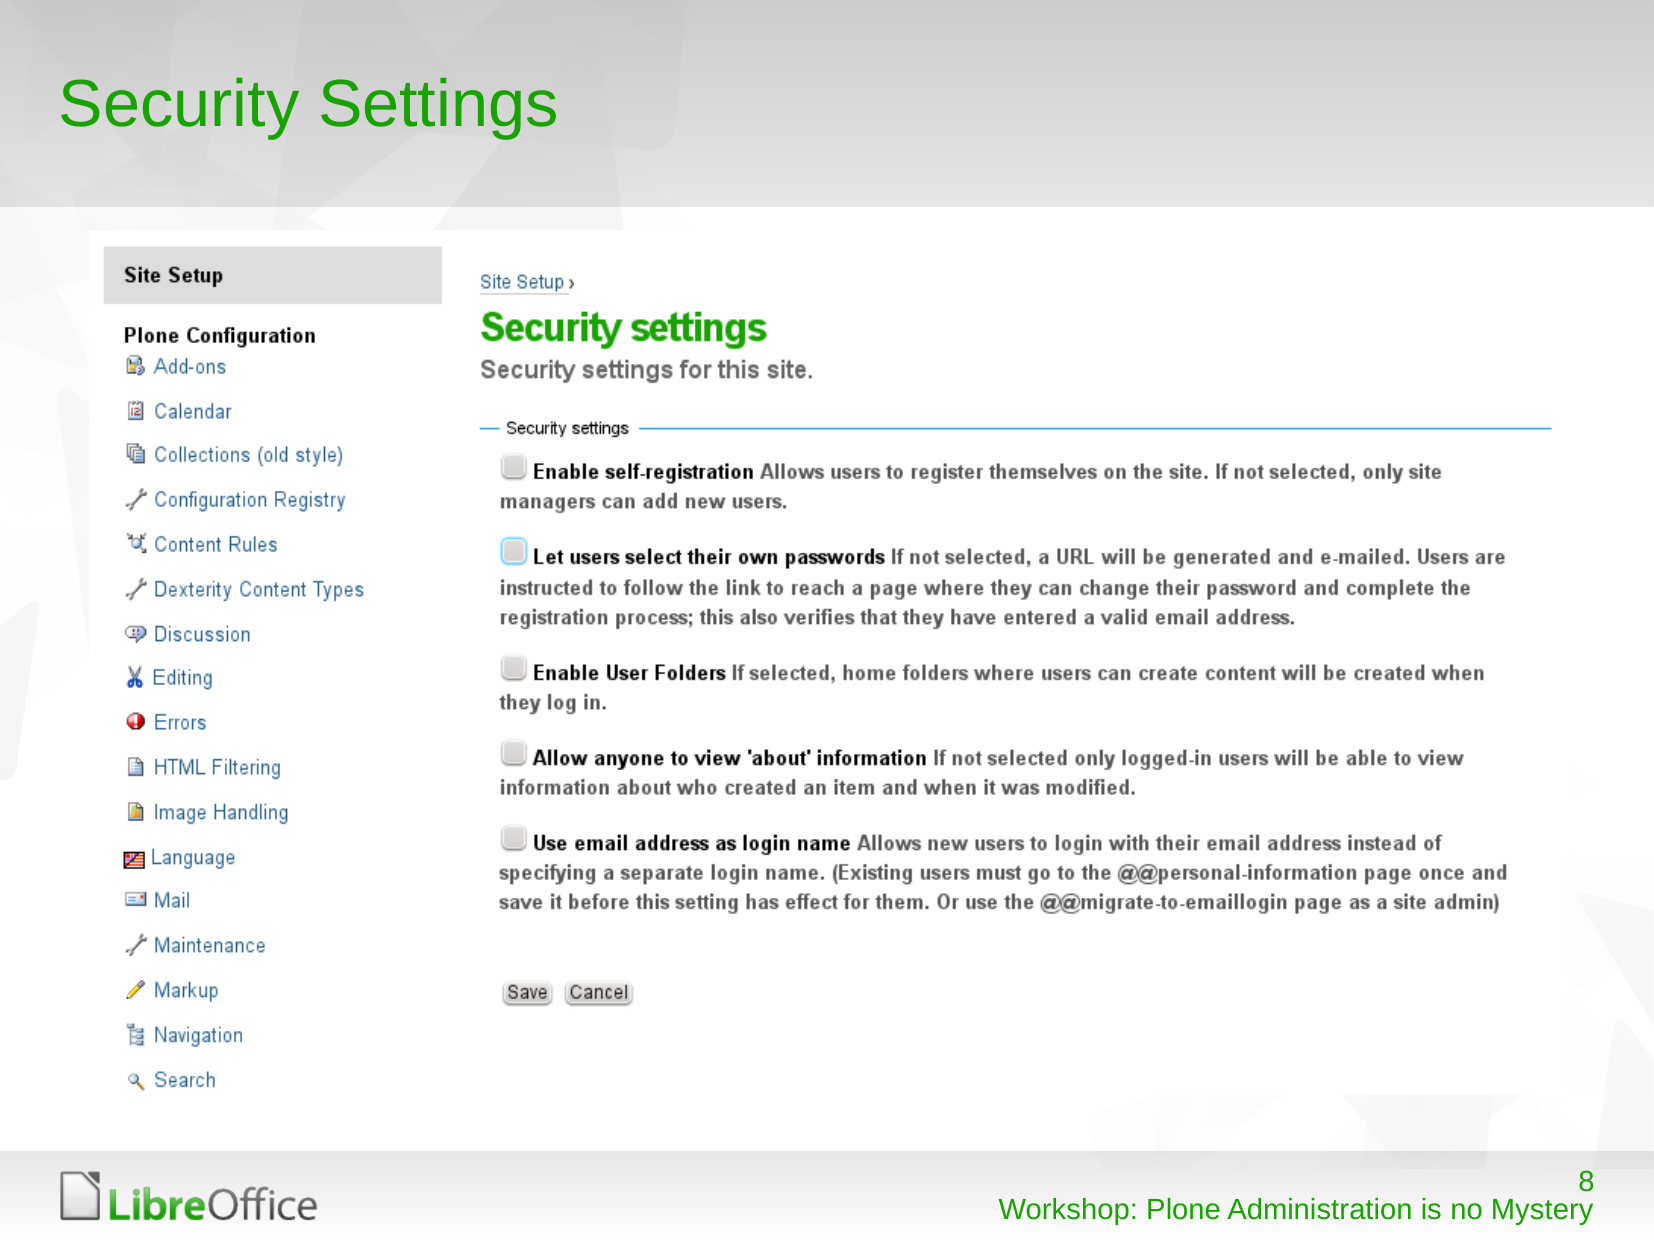

# Security Settings
8
Workshop: Plone Administration is no Mystery